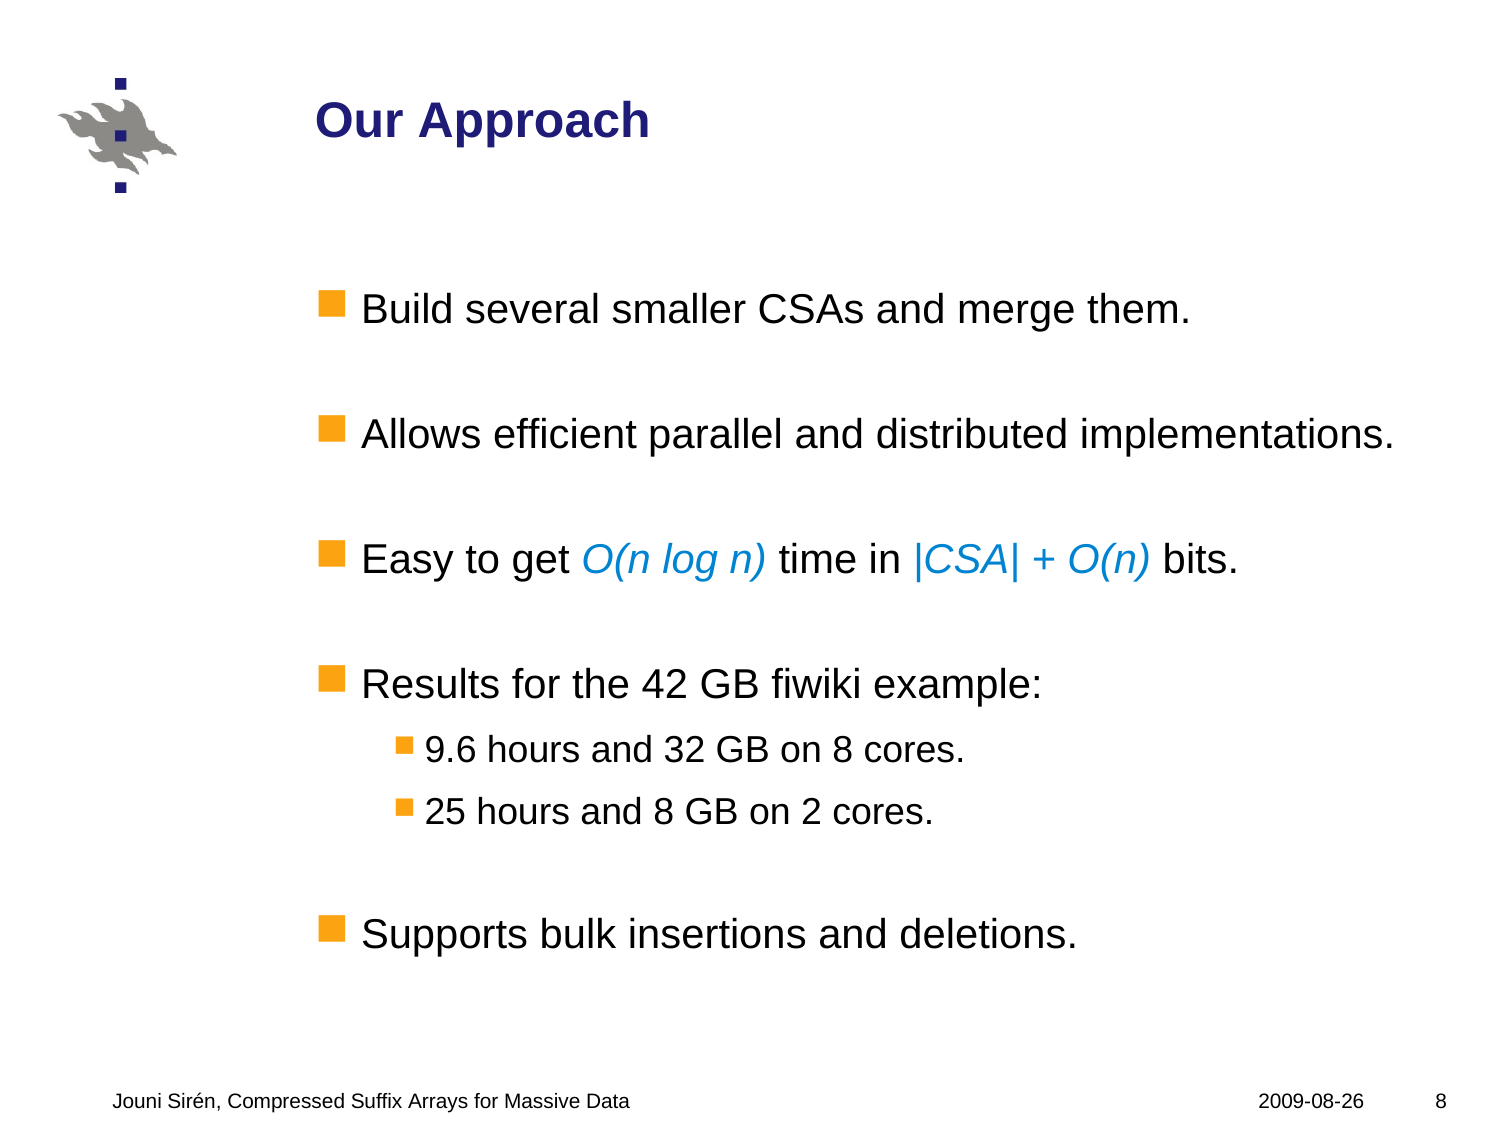

# Our Approach
Build several smaller CSAs and merge them.
Allows efficient parallel and distributed implementations.
Easy to get O(n log n) time in |CSA| + O(n) bits.
Results for the 42 GB fiwiki example:
9.6 hours and 32 GB on 8 cores.
25 hours and 8 GB on 2 cores.
Supports bulk insertions and deletions.
Jouni Sirén, Compressed Suffix Arrays for Massive Data
2009-08-26
8